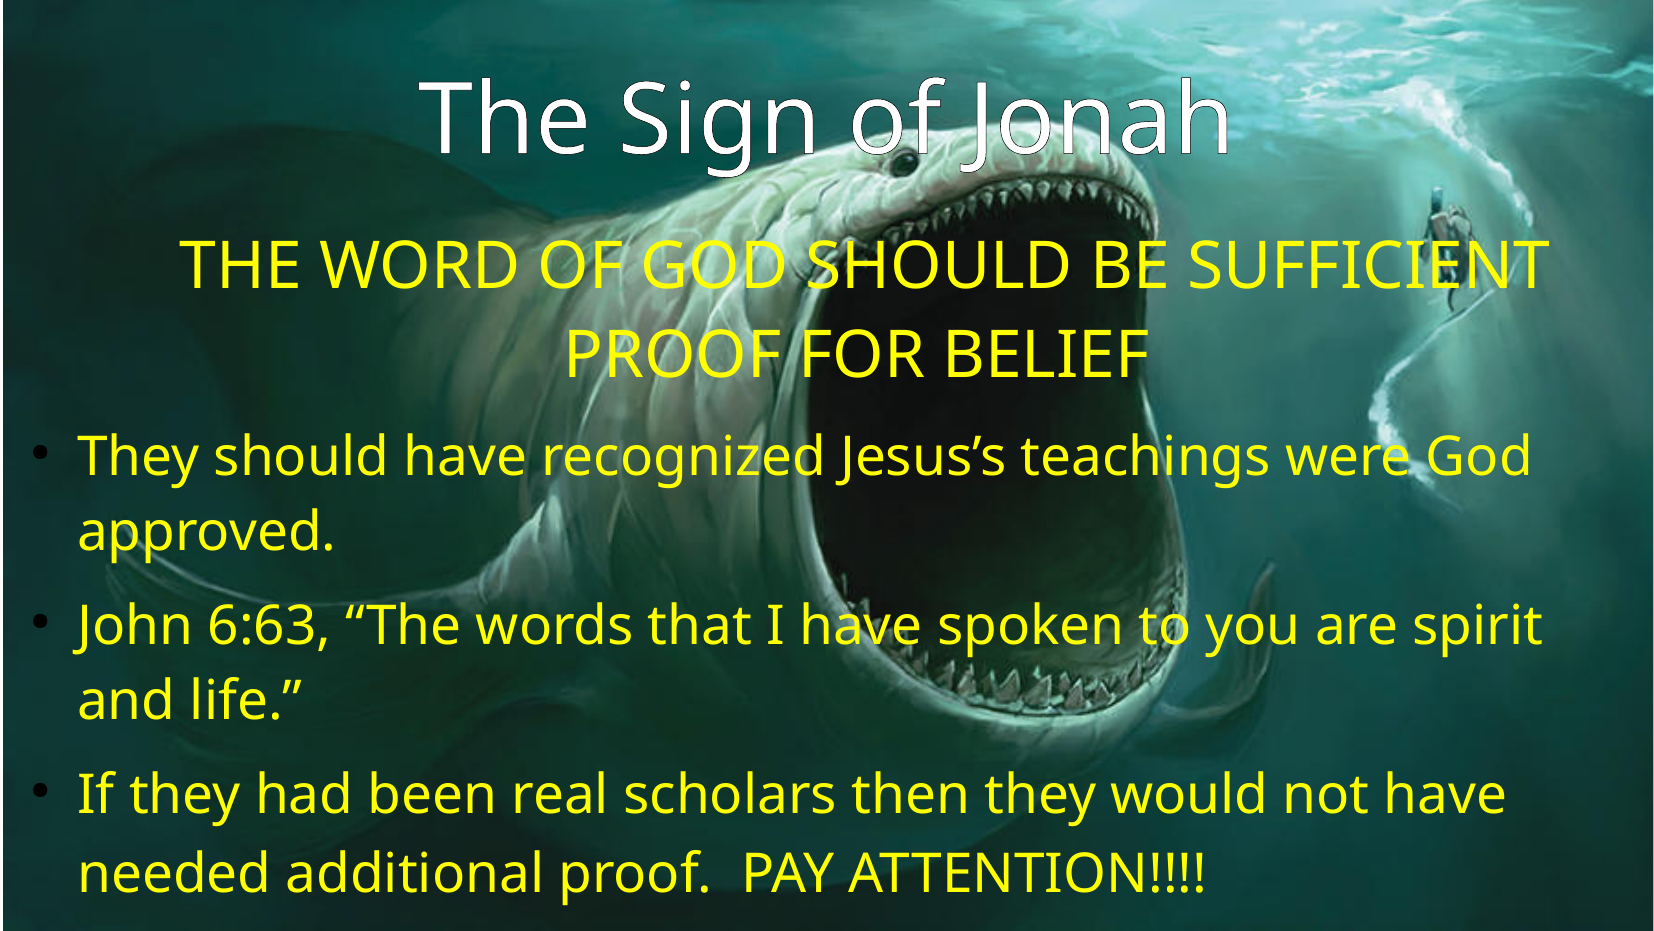

# The Sign of Jonah
THE WORD OF GOD SHOULD BE SUFFICIENT PROOF FOR BELIEF
They should have recognized Jesus’s teachings were God approved.
John 6:63, “The words that I have spoken to you are spirit and life.”
If they had been real scholars then they would not have needed additional proof. PAY ATTENTION!!!!